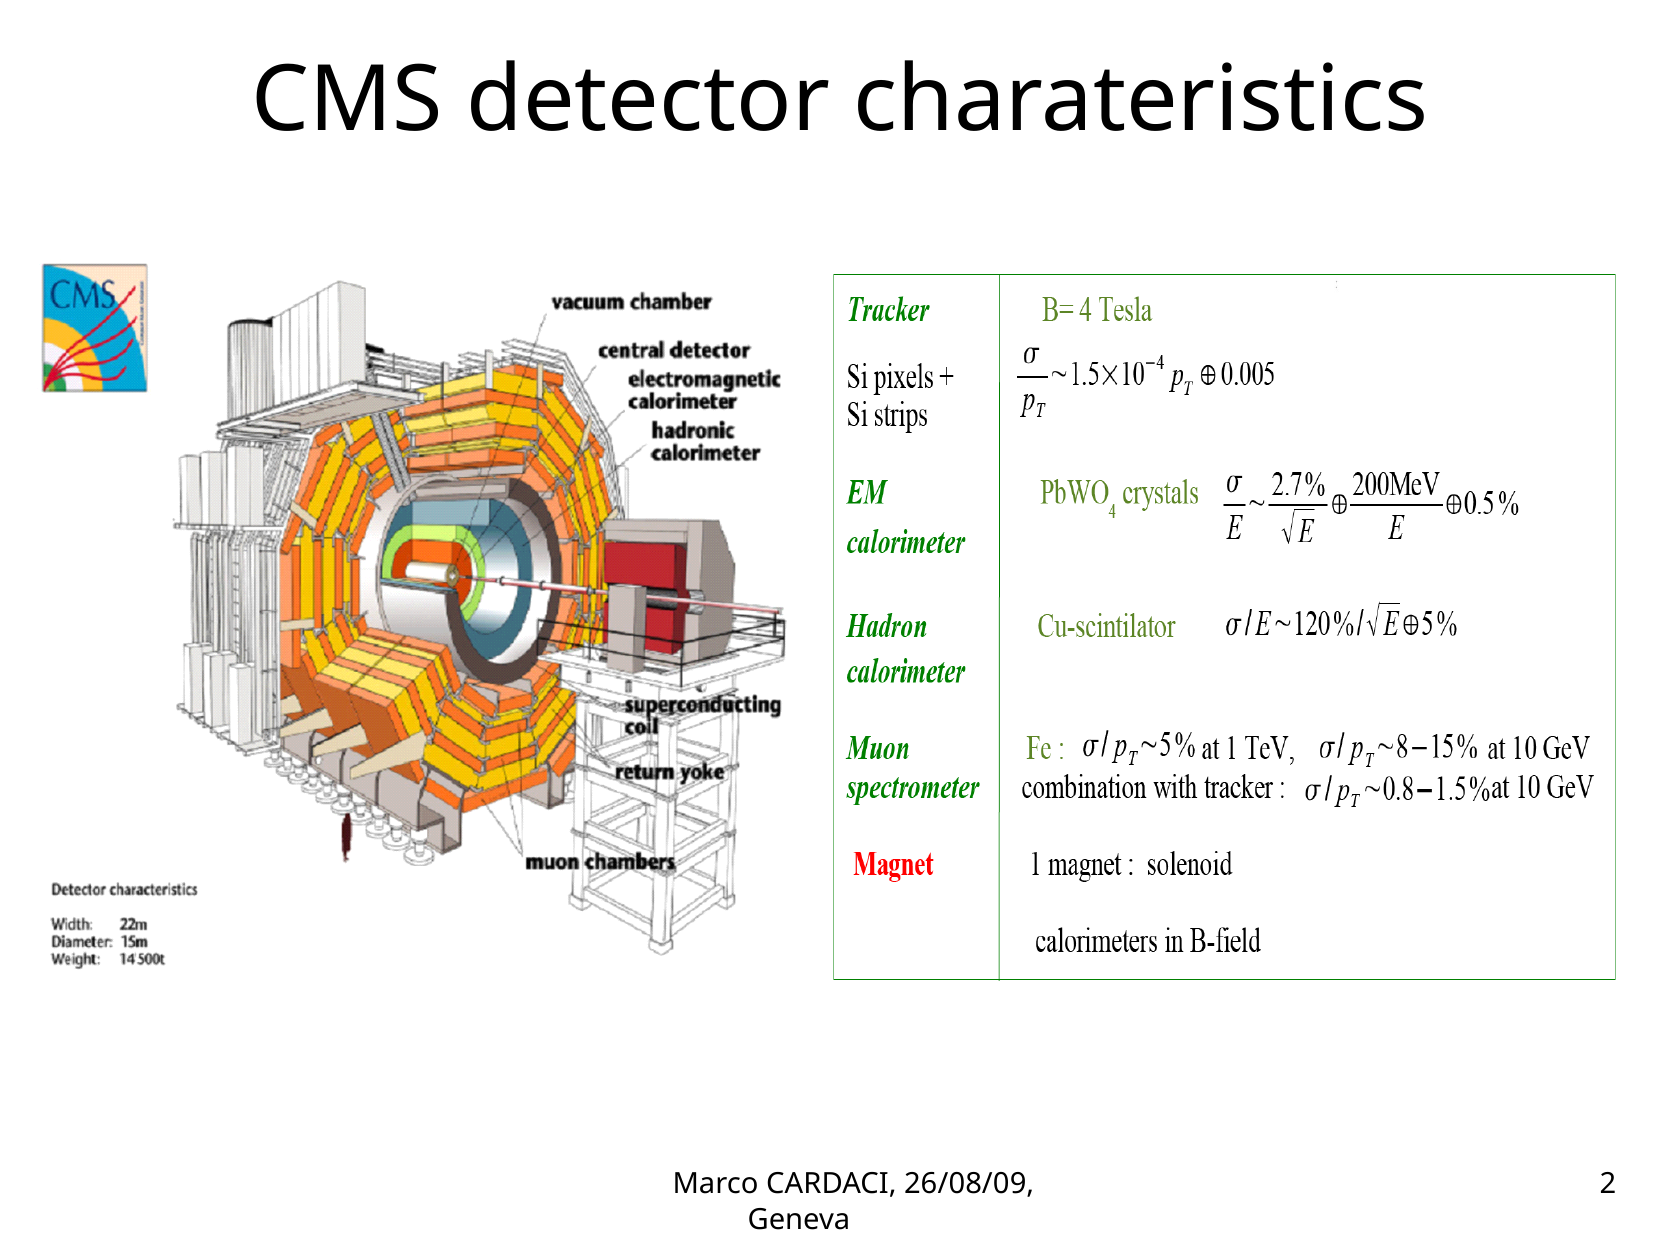

# CMS detector charateristics
Marco CARDACI, 26/08/09, Geneva
2